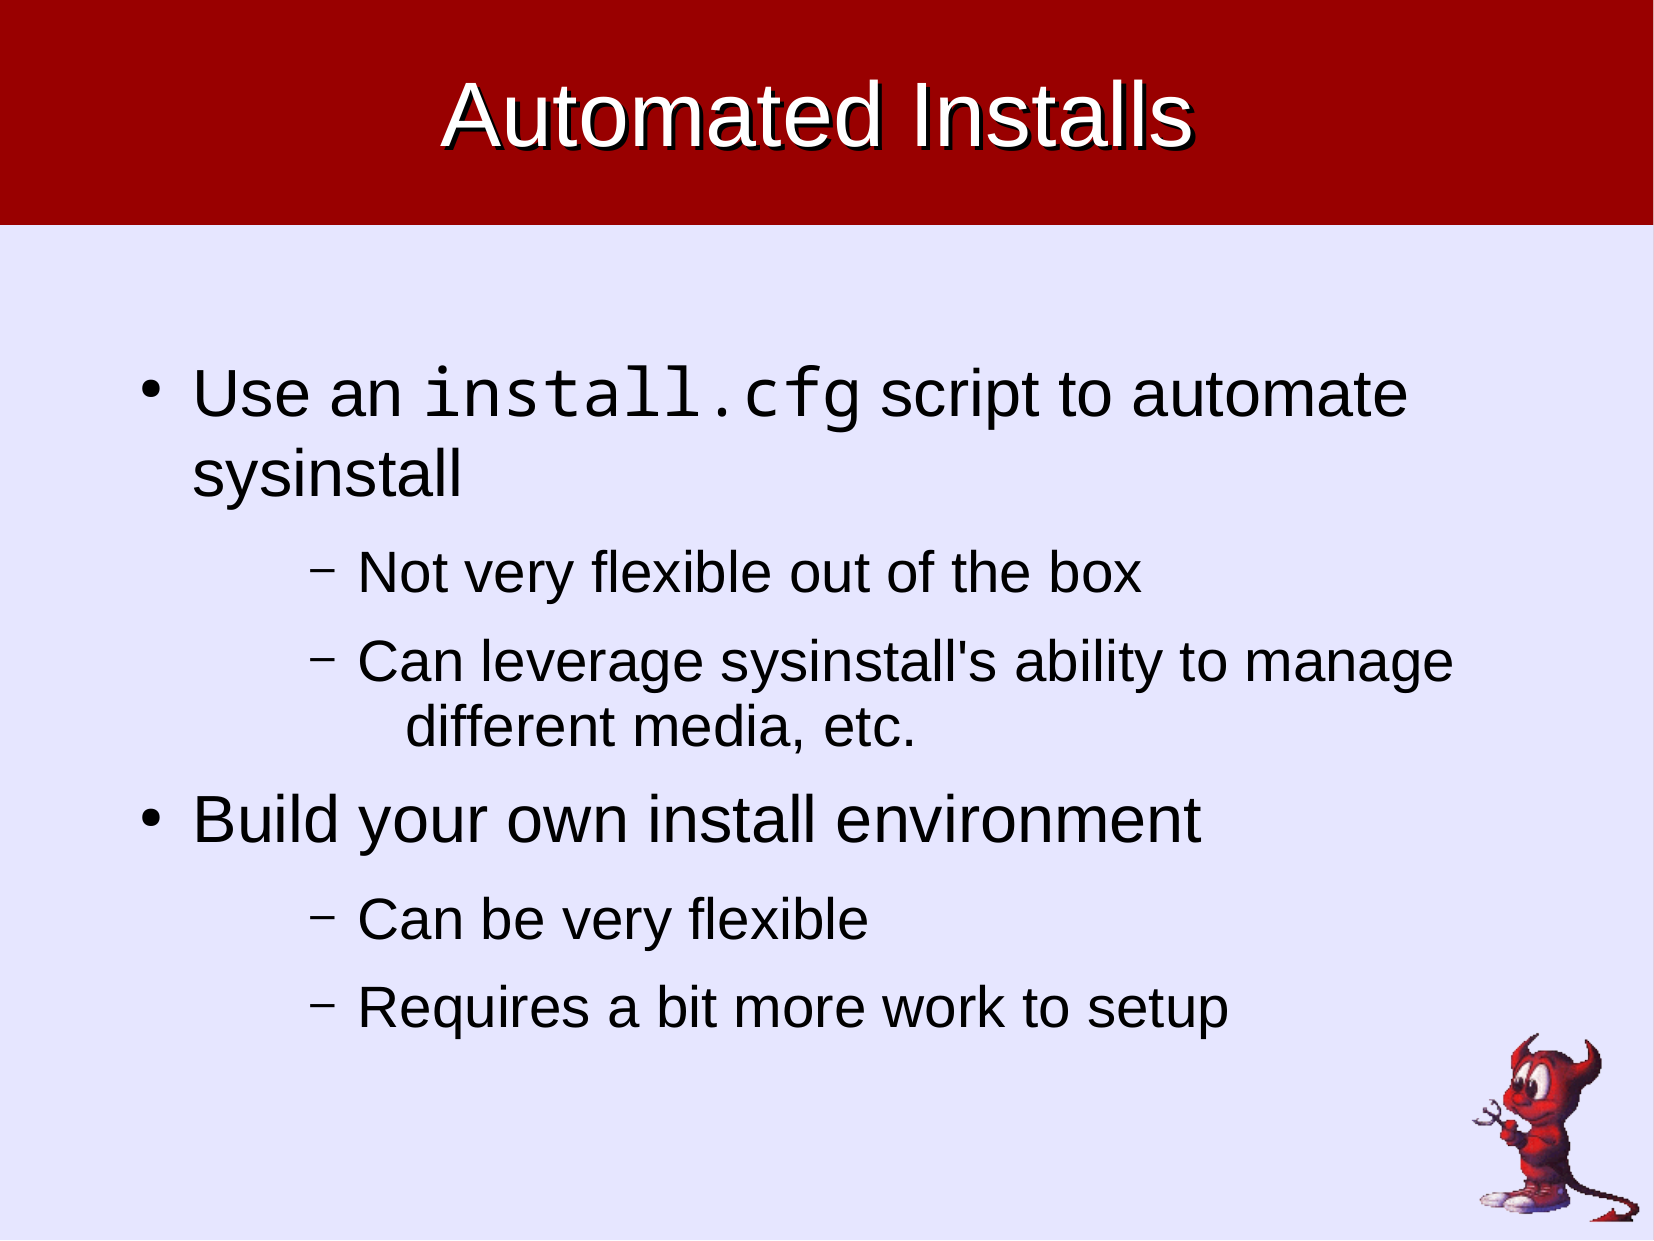

# Automated Installs
Use an install.cfg script to automate sysinstall
Not very flexible out of the box
Can leverage sysinstall's ability to manage different media, etc.
Build your own install environment
Can be very flexible
Requires a bit more work to setup